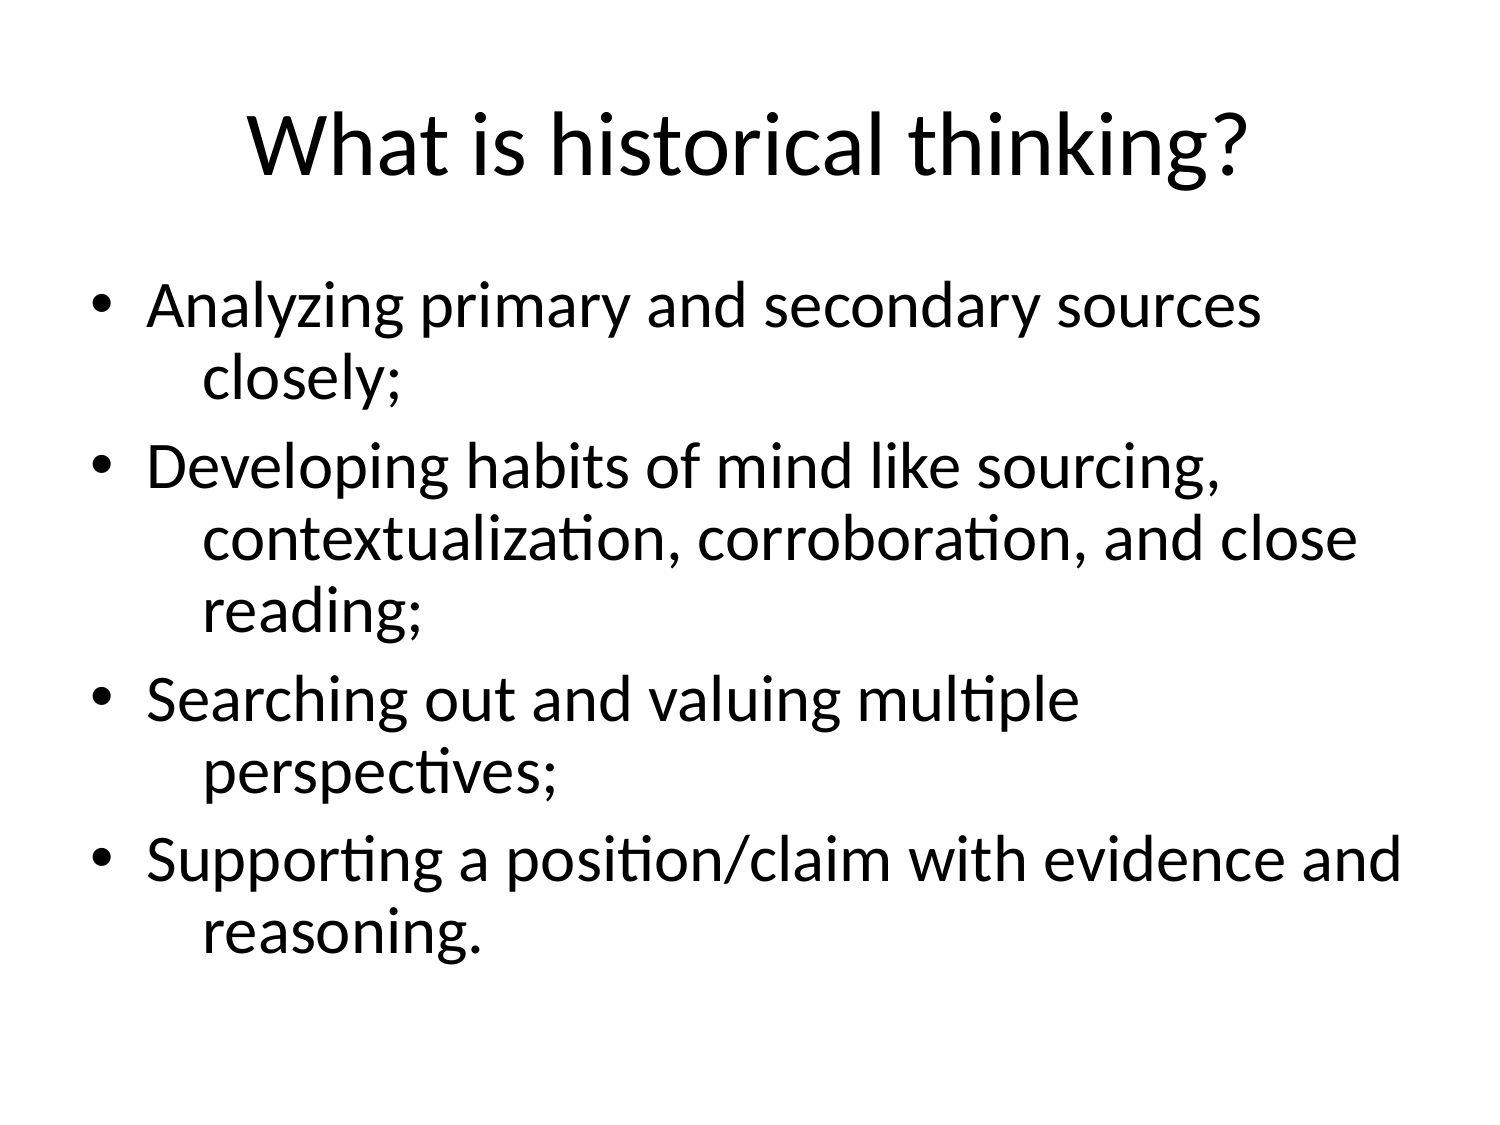

# What is historical thinking?
Analyzing primary and secondary sources closely;
Developing habits of mind like sourcing, contextualization, corroboration, and close reading;
Searching out and valuing multiple perspectives;
Supporting a position/claim with evidence and reasoning.